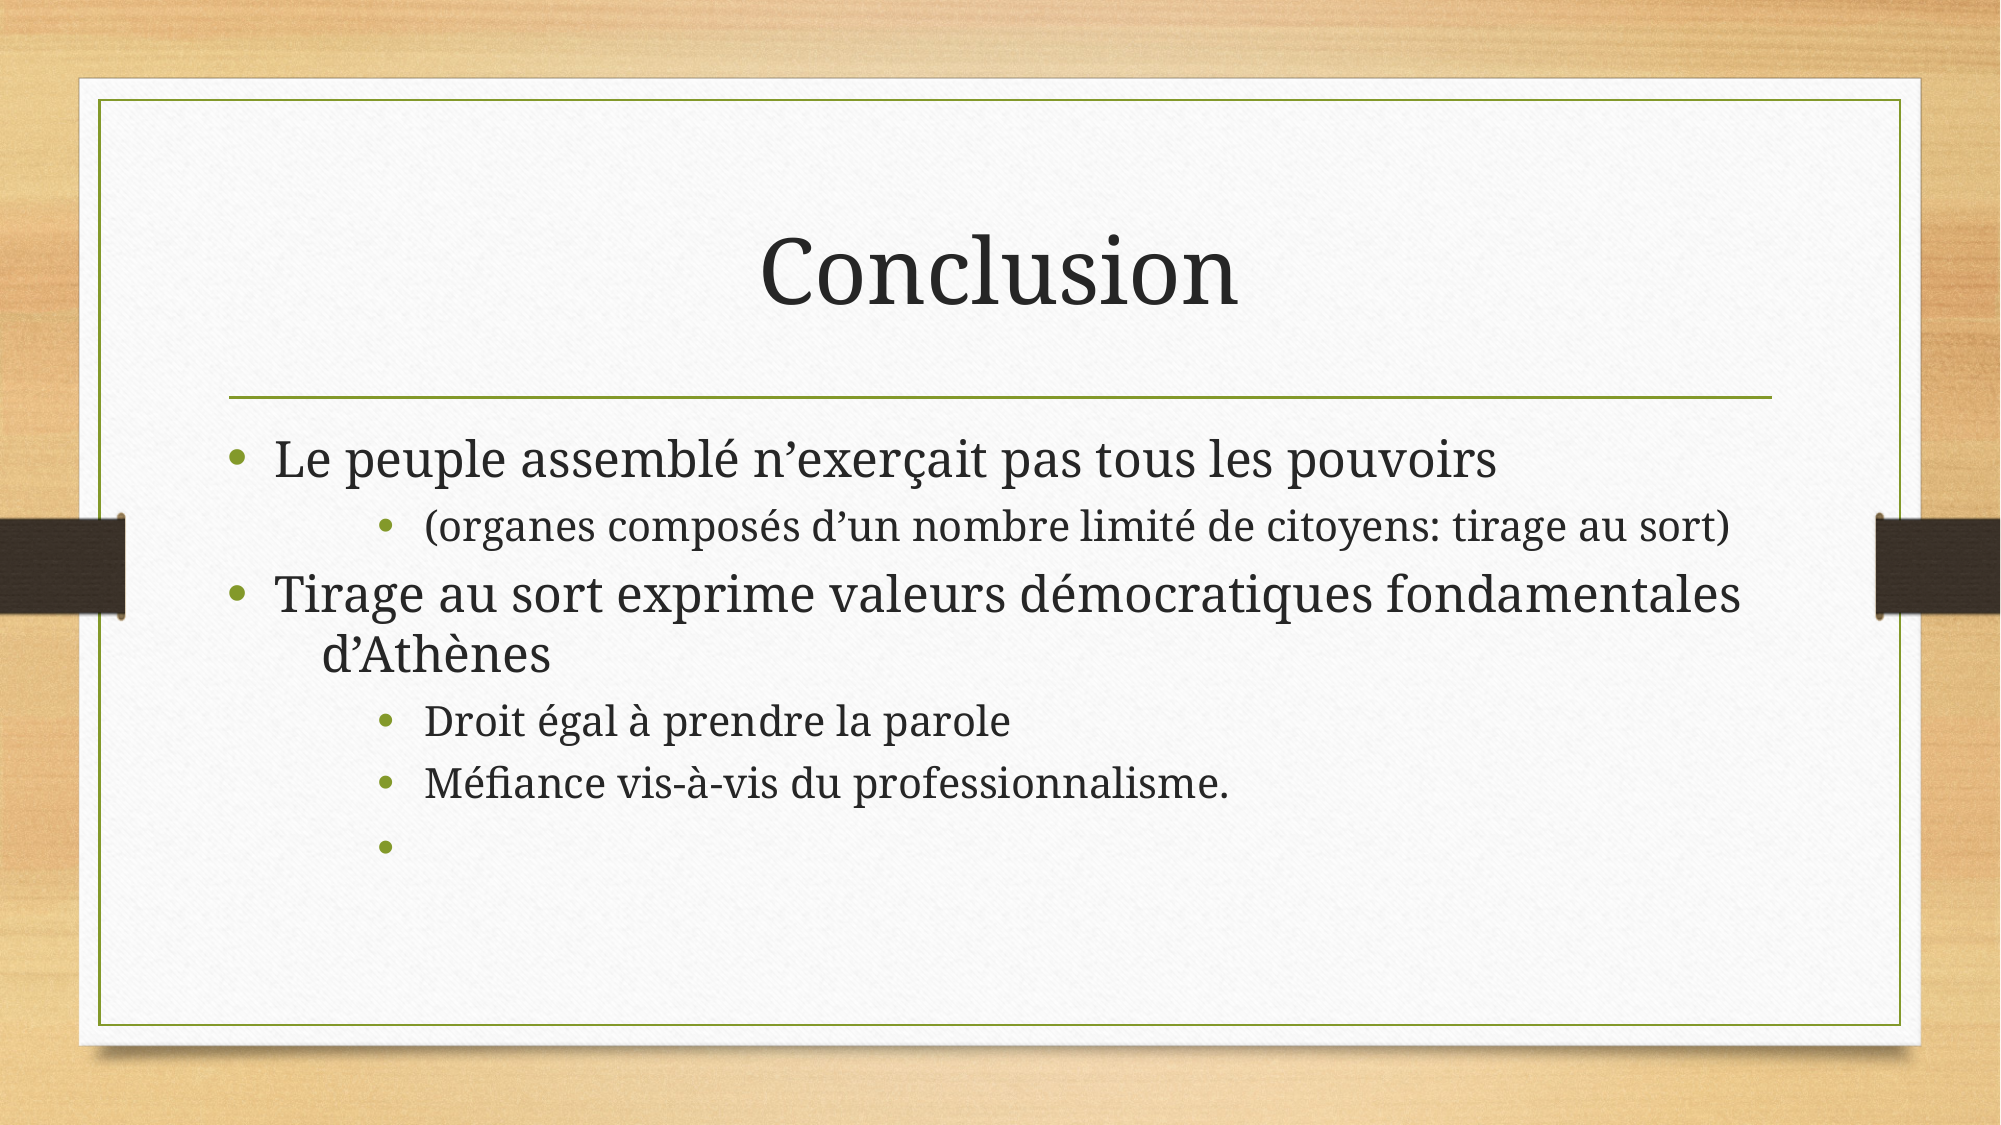

# Conclusion
Le peuple assemblé n’exerçait pas tous les pouvoirs
(organes composés d’un nombre limité de citoyens: tirage au sort)
Tirage au sort exprime valeurs démocratiques fondamentales d’Athènes
Droit égal à prendre la parole
Méfiance vis-à-vis du professionnalisme.